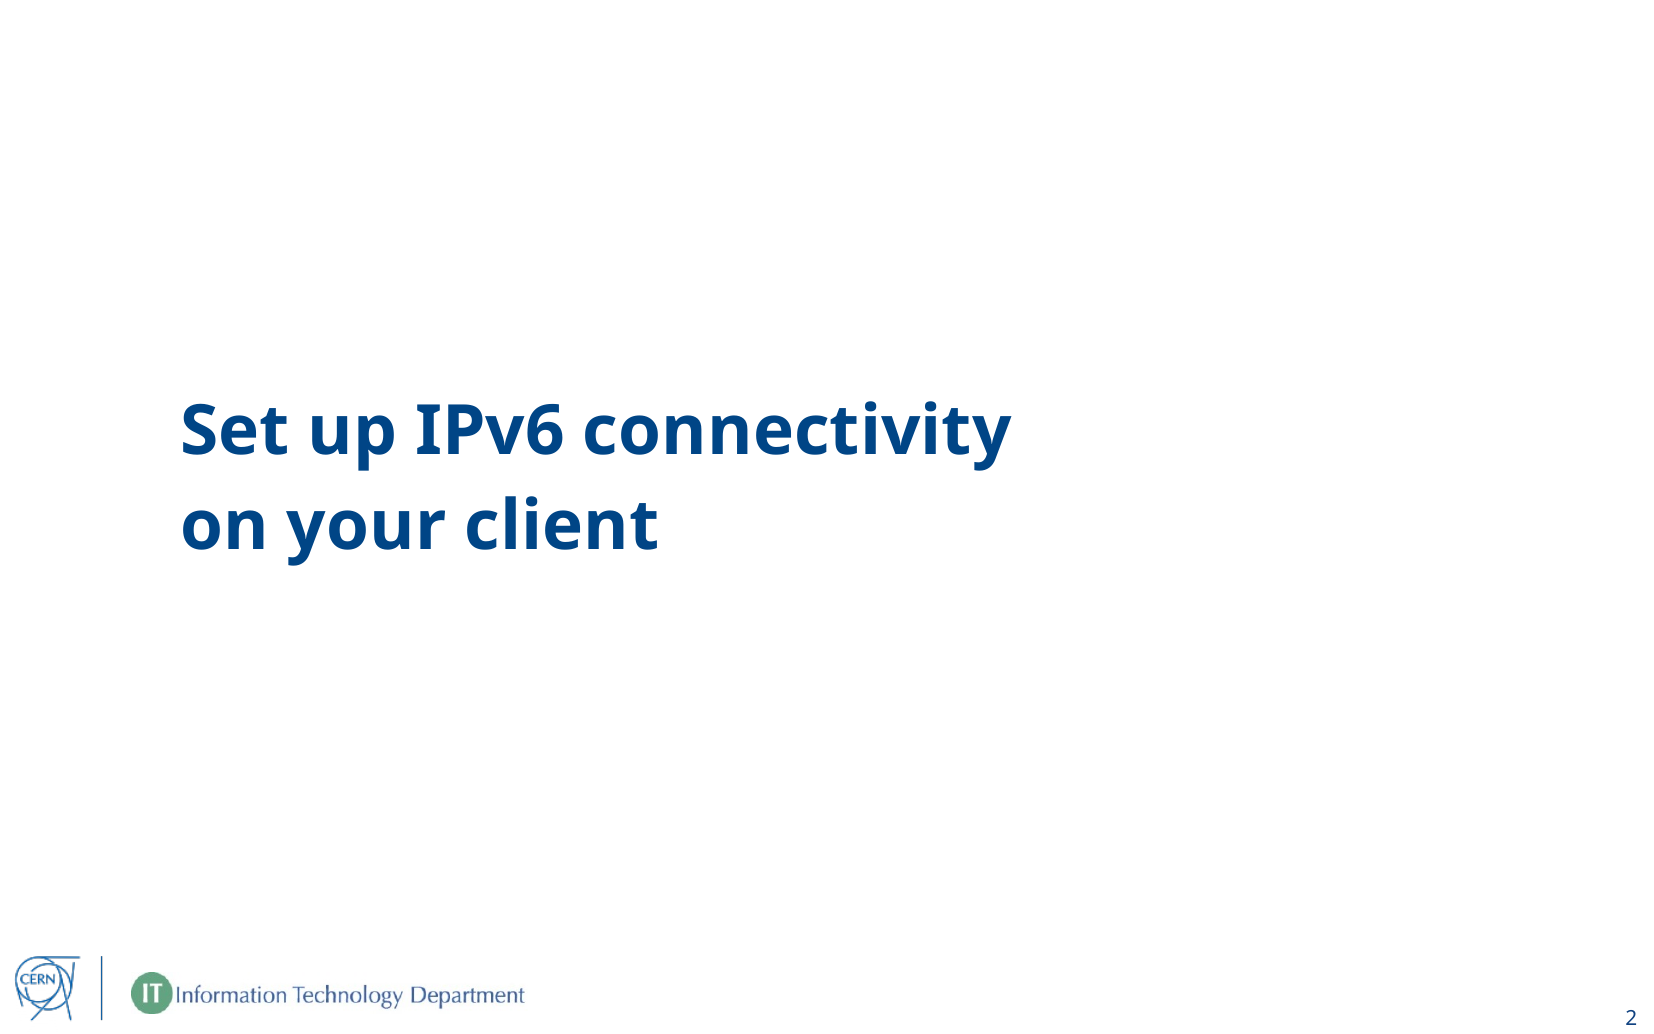

# Set up IPv6 connectivity on your client